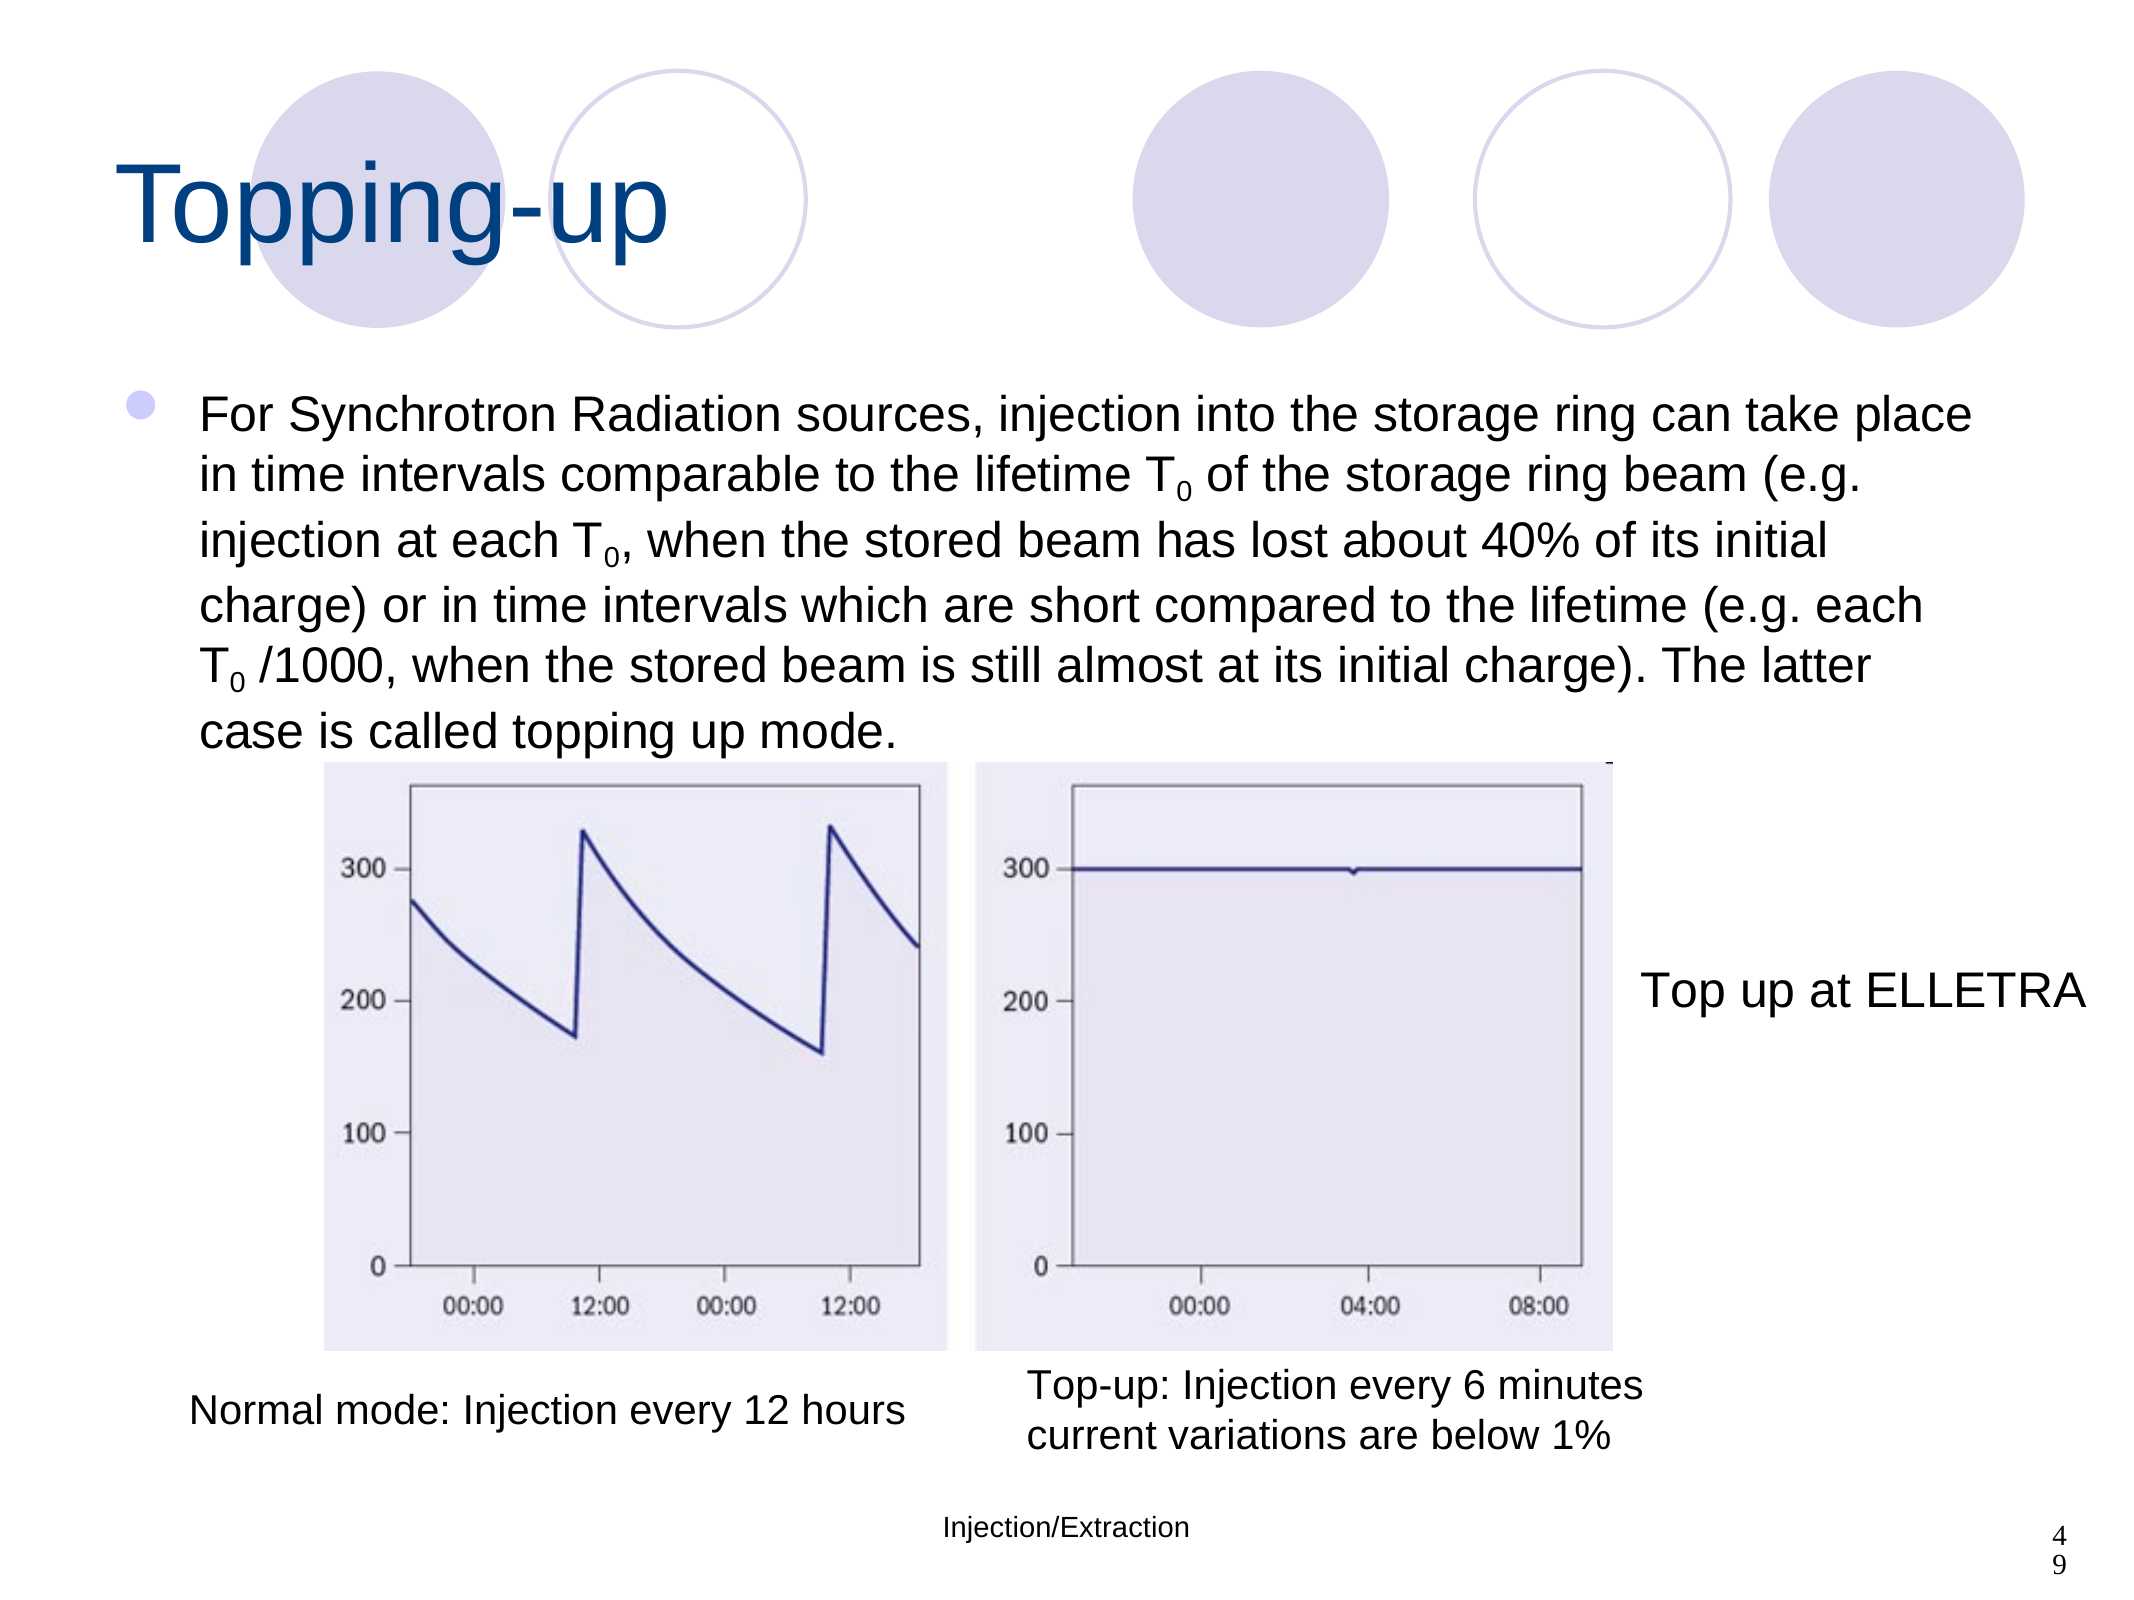

# Topping-up
For Synchrotron Radiation sources, injection into the storage ring can take place in time intervals comparable to the lifetime T0 of the storage ring beam (e.g. injection at each T0, when the stored beam has lost about 40% of its initial charge) or in time intervals which are short compared to the lifetime (e.g. each T0 /1000, when the stored beam is still almost at its initial charge). The latter case is called topping up mode.
Top up at ELLETRA
Top-up: Injection every 6 minutes
current variations are below 1%
Normal mode: Injection every 12 hours
49